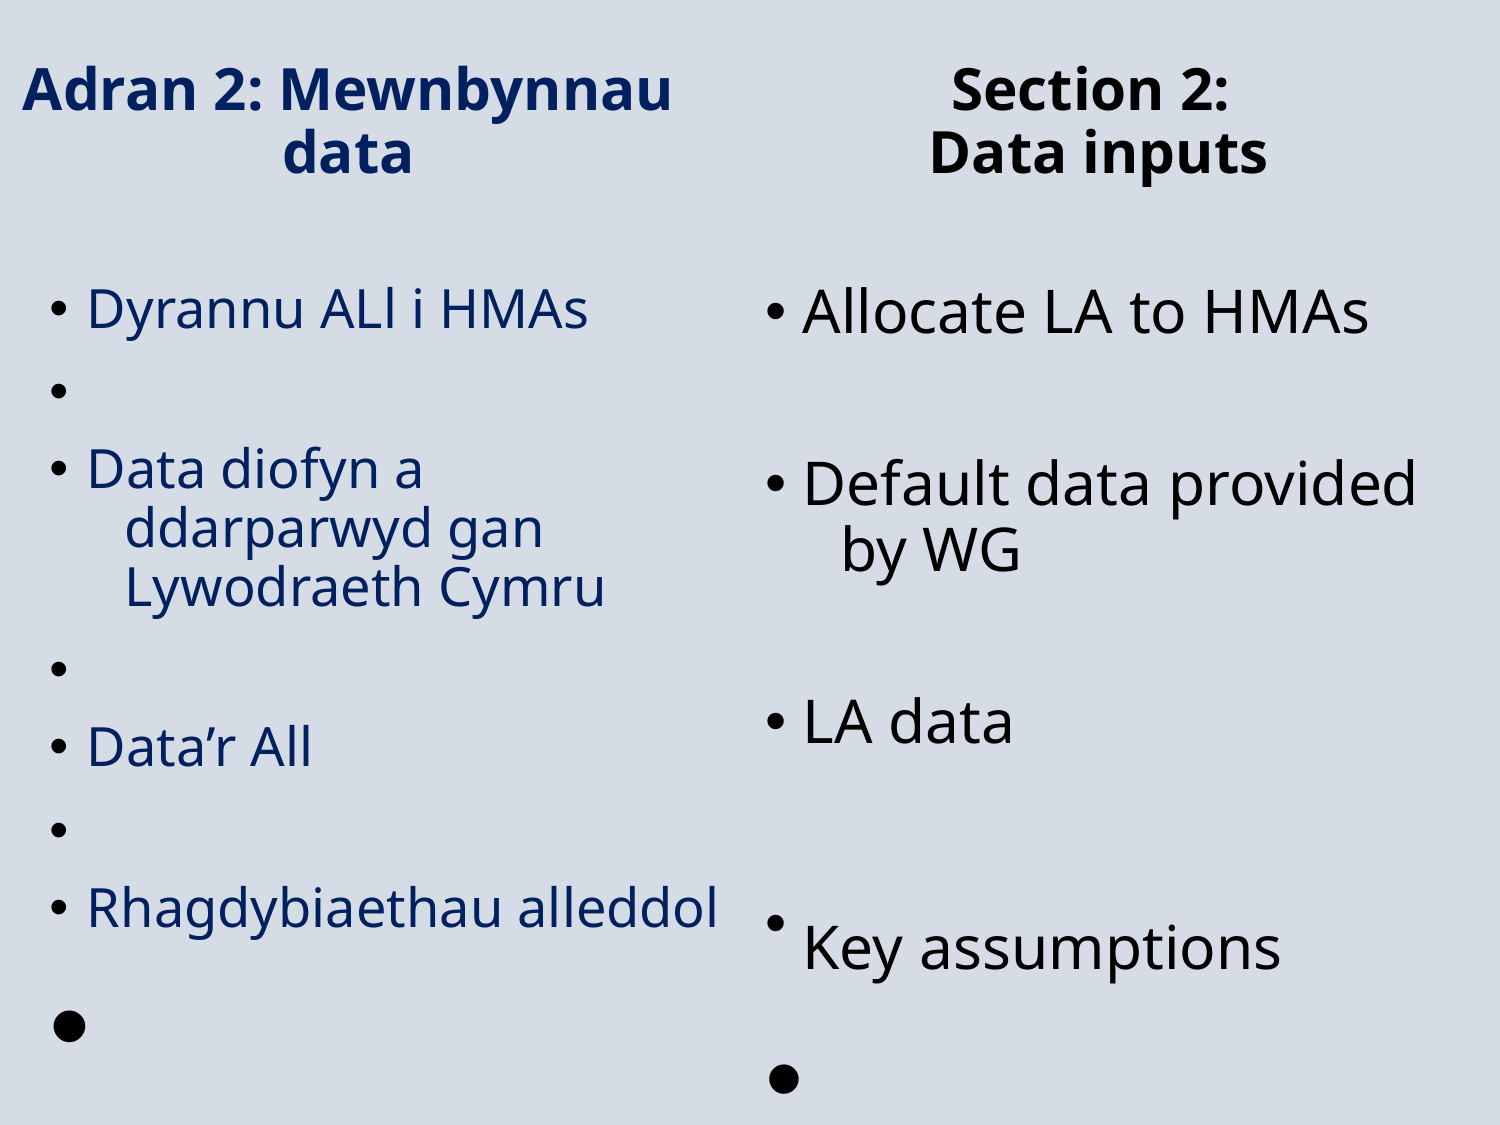

Adran 2: Mewnbynnau data
Section 2:
Data inputs
# Dyrannu ALl i HMAs
Data diofyn a ddarparwyd gan Lywodraeth Cymru
Data’r All
Rhagdybiaethau alleddol
Allocate LA to HMAs
Default data provided by WG
LA data
Key assumptions